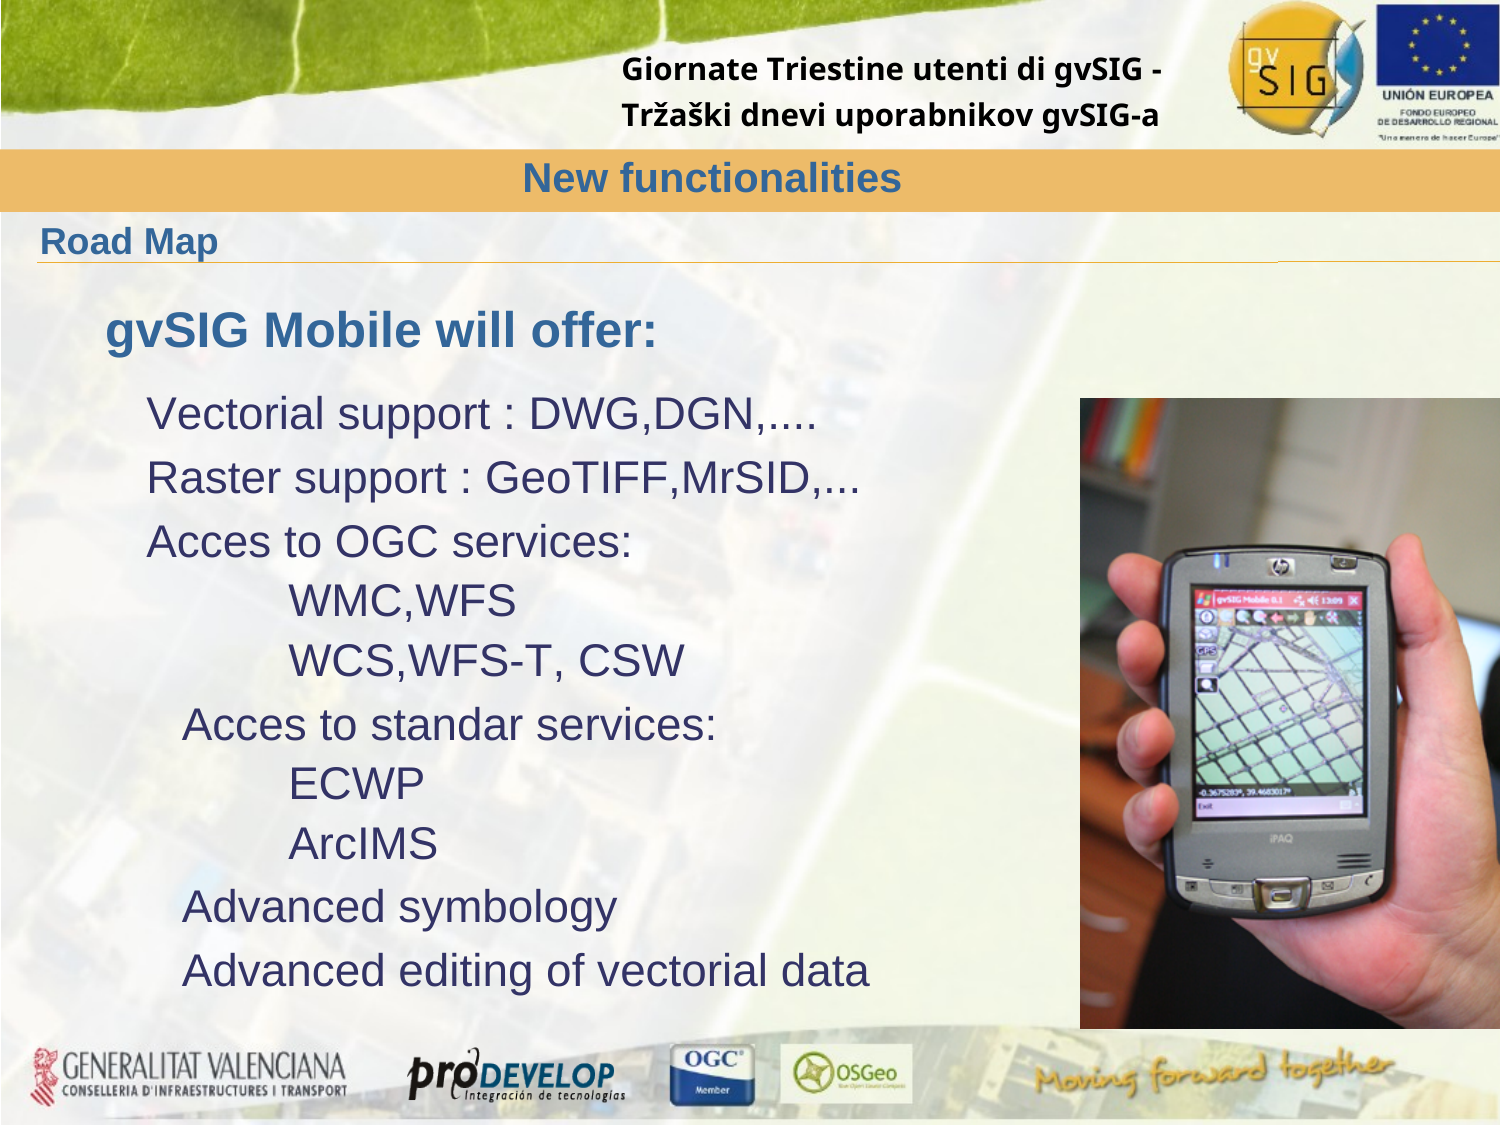

New functionalities
Road Map
 gvSIG Mobile will offer:
# Vectorial support : DWG,DGN,....
Raster support : GeoTIFF,MrSID,...
Acces to OGC services:
WMC,WFS
WCS,WFS-T, CSW
Acces to standar services:
ECWP
ArcIMS
Advanced symbology
Advanced editing of vectorial data